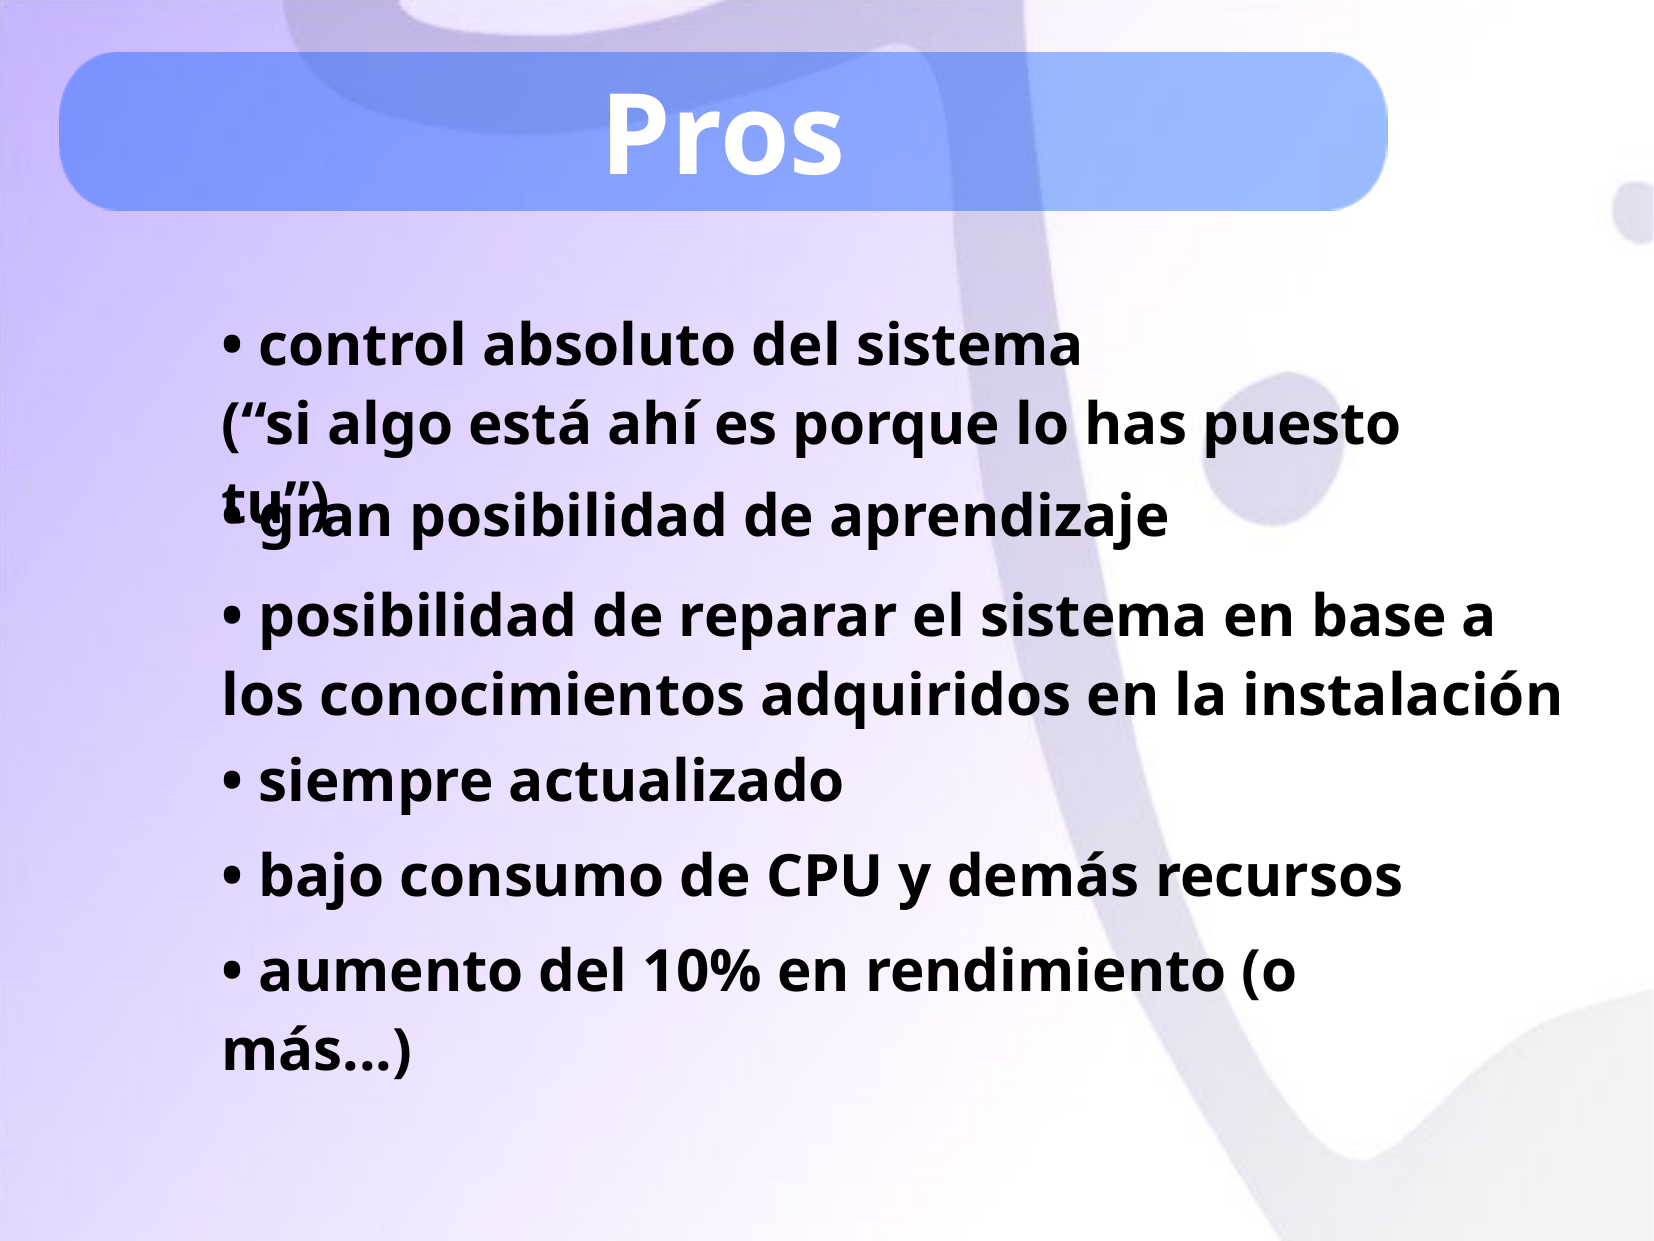

Pros
• control absoluto del sistema
(“si algo está ahí es porque lo has puesto tu”)
• gran posibilidad de aprendizaje
• posibilidad de reparar el sistema en base a los conocimientos adquiridos en la instalación
• siempre actualizado
• bajo consumo de CPU y demás recursos
• aumento del 10% en rendimiento (o más...)